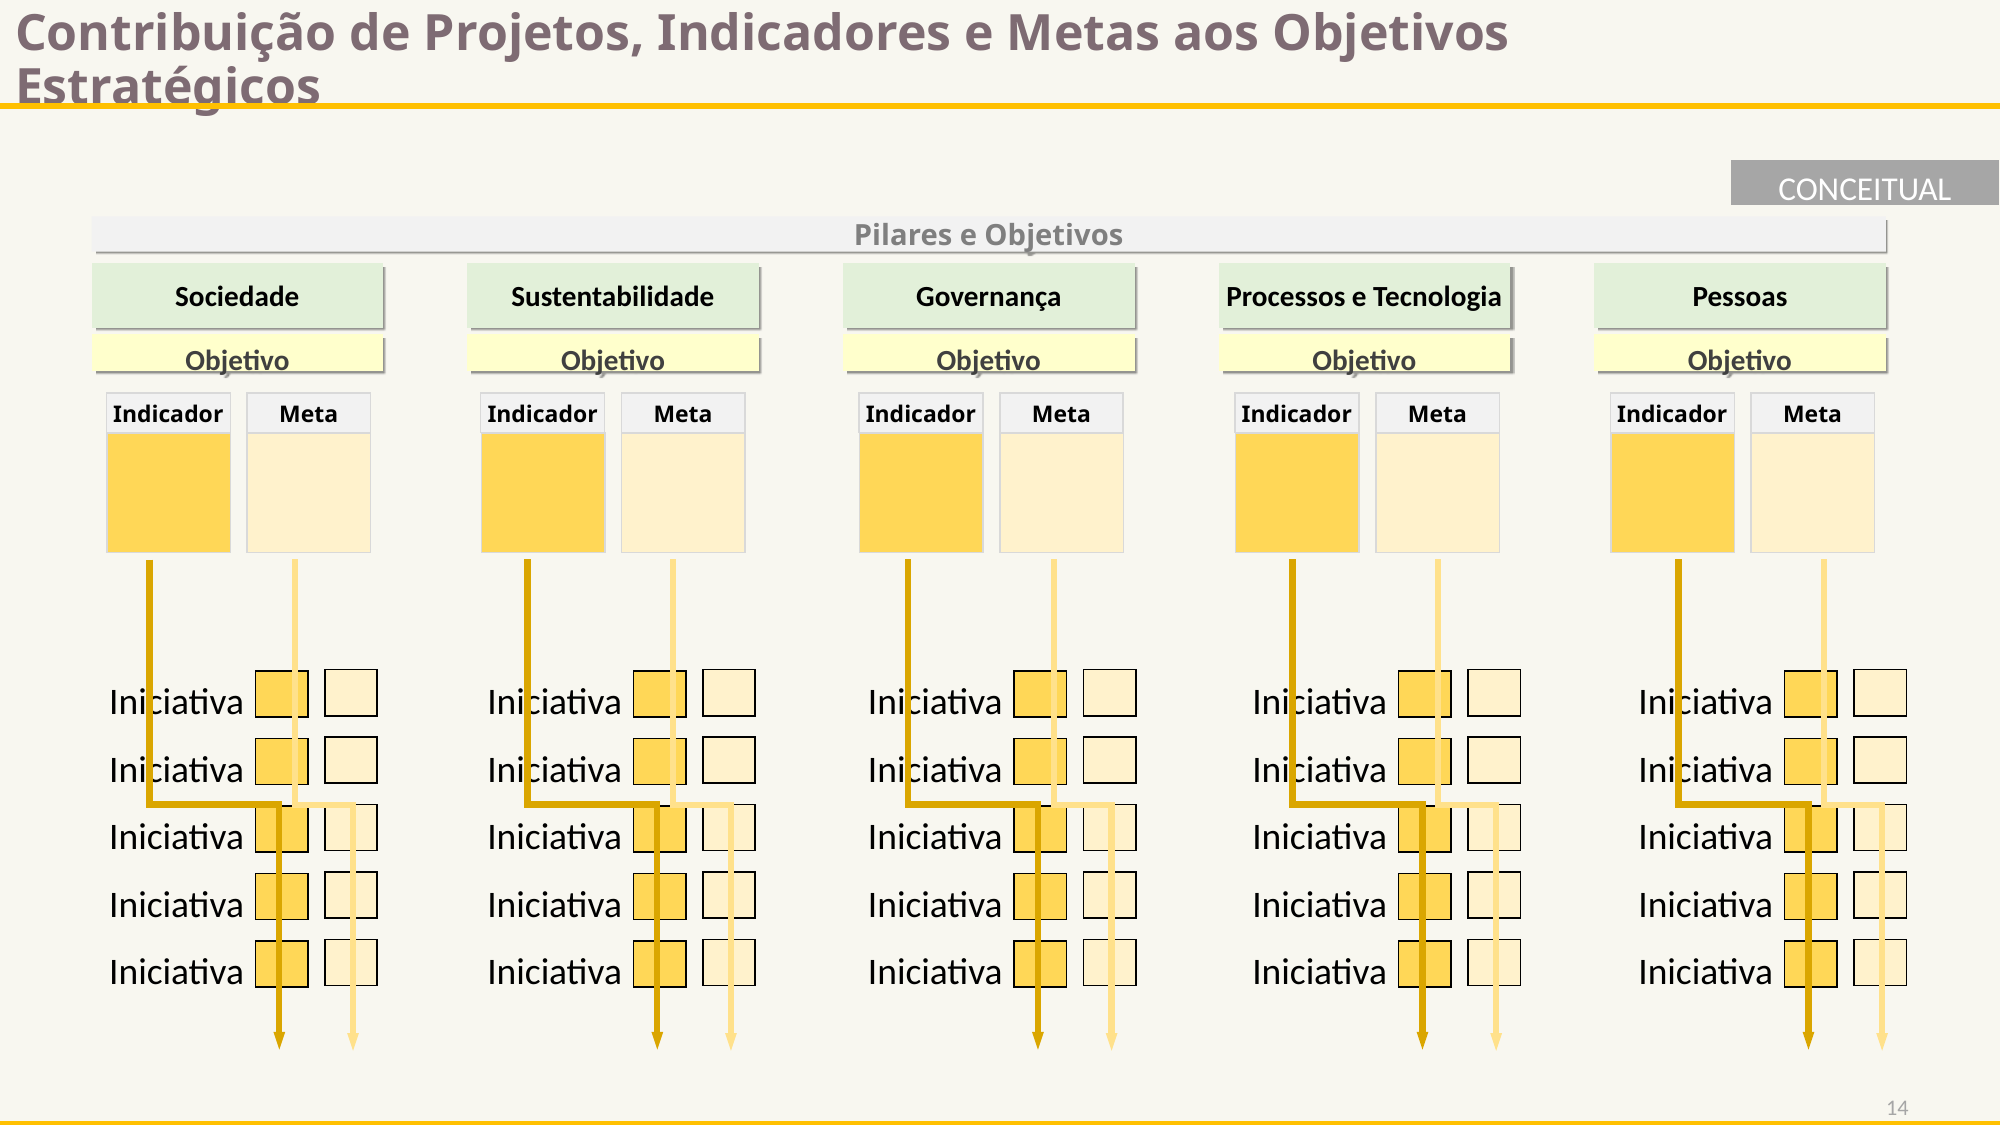

Contribuição de Projetos, Indicadores e Metas aos Objetivos Estratégicos
CONCEITUAL
Pilares e Objetivos
Sociedade
Sustentabilidade
Governança
Processos e Tecnologia
Pessoas
Objetivo
Objetivo
Objetivo
Objetivo
Objetivo
Indicador
Meta
Indicador
Meta
Indicador
Meta
Indicador
Meta
Indicador
Meta
Iniciativa
Iniciativa
Iniciativa
Iniciativa
Iniciativa
Iniciativa
Iniciativa
Iniciativa
Iniciativa
Iniciativa
Iniciativa
Iniciativa
Iniciativa
Iniciativa
Iniciativa
Iniciativa
Iniciativa
Iniciativa
Iniciativa
Iniciativa
Iniciativa
Iniciativa
Iniciativa
Iniciativa
Iniciativa